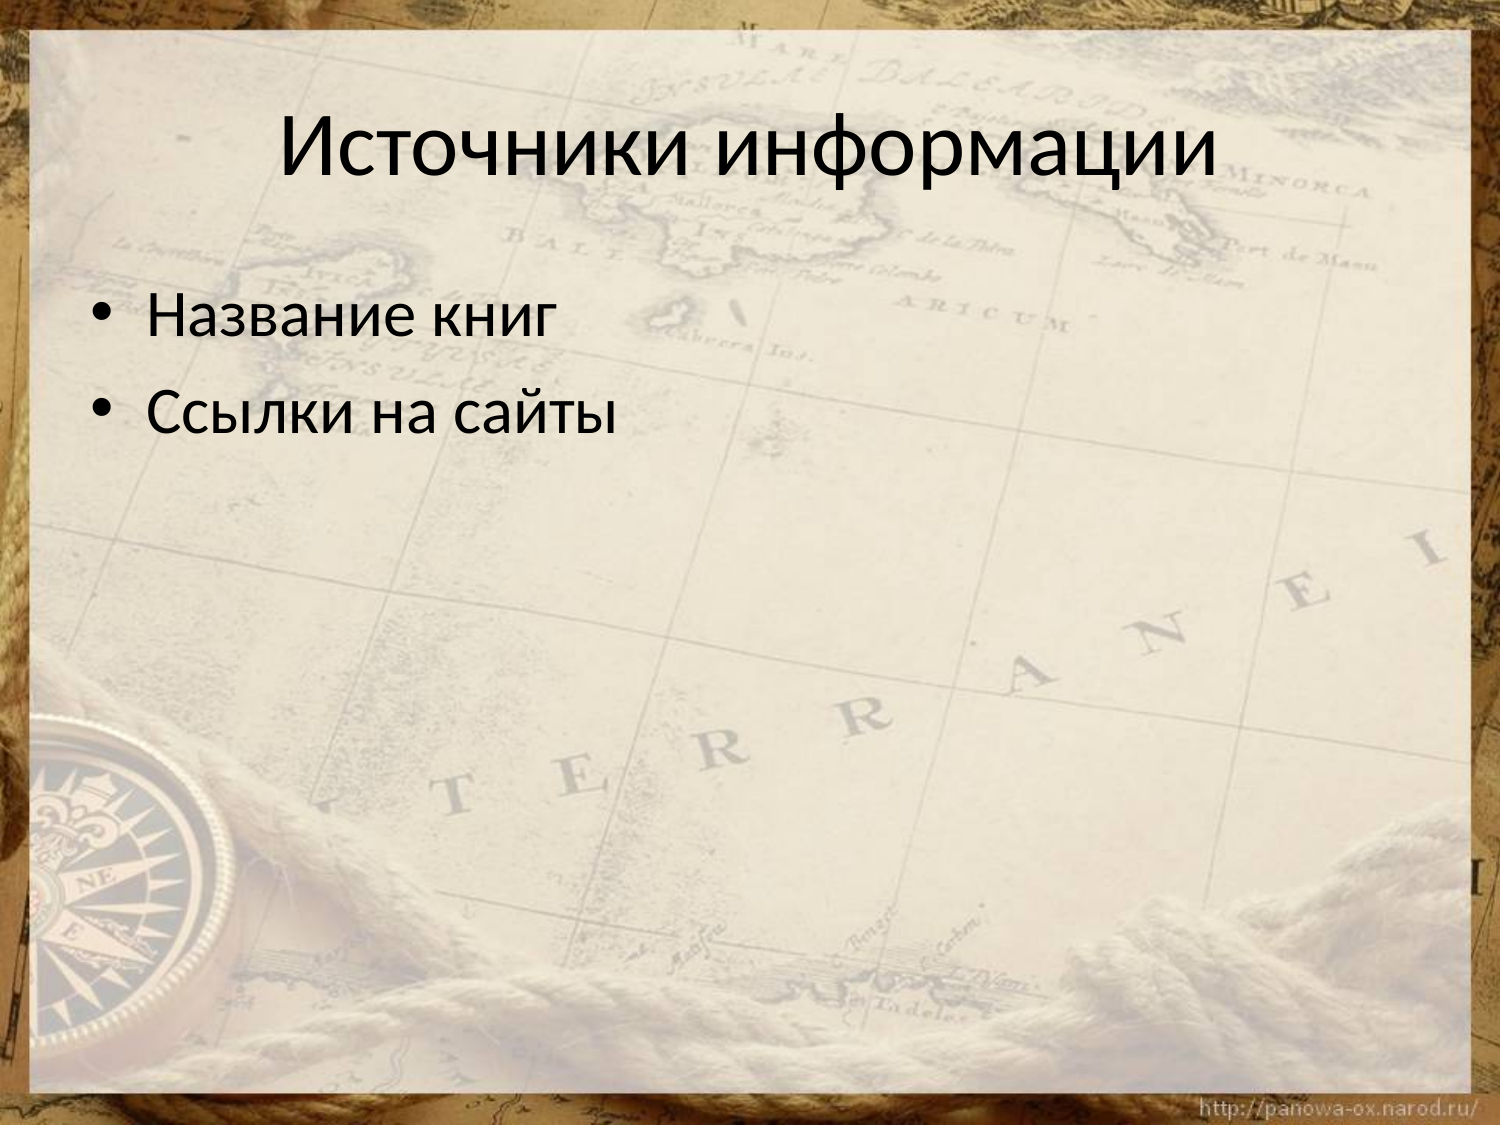

# Источники информации
Название книг
Ссылки на сайты